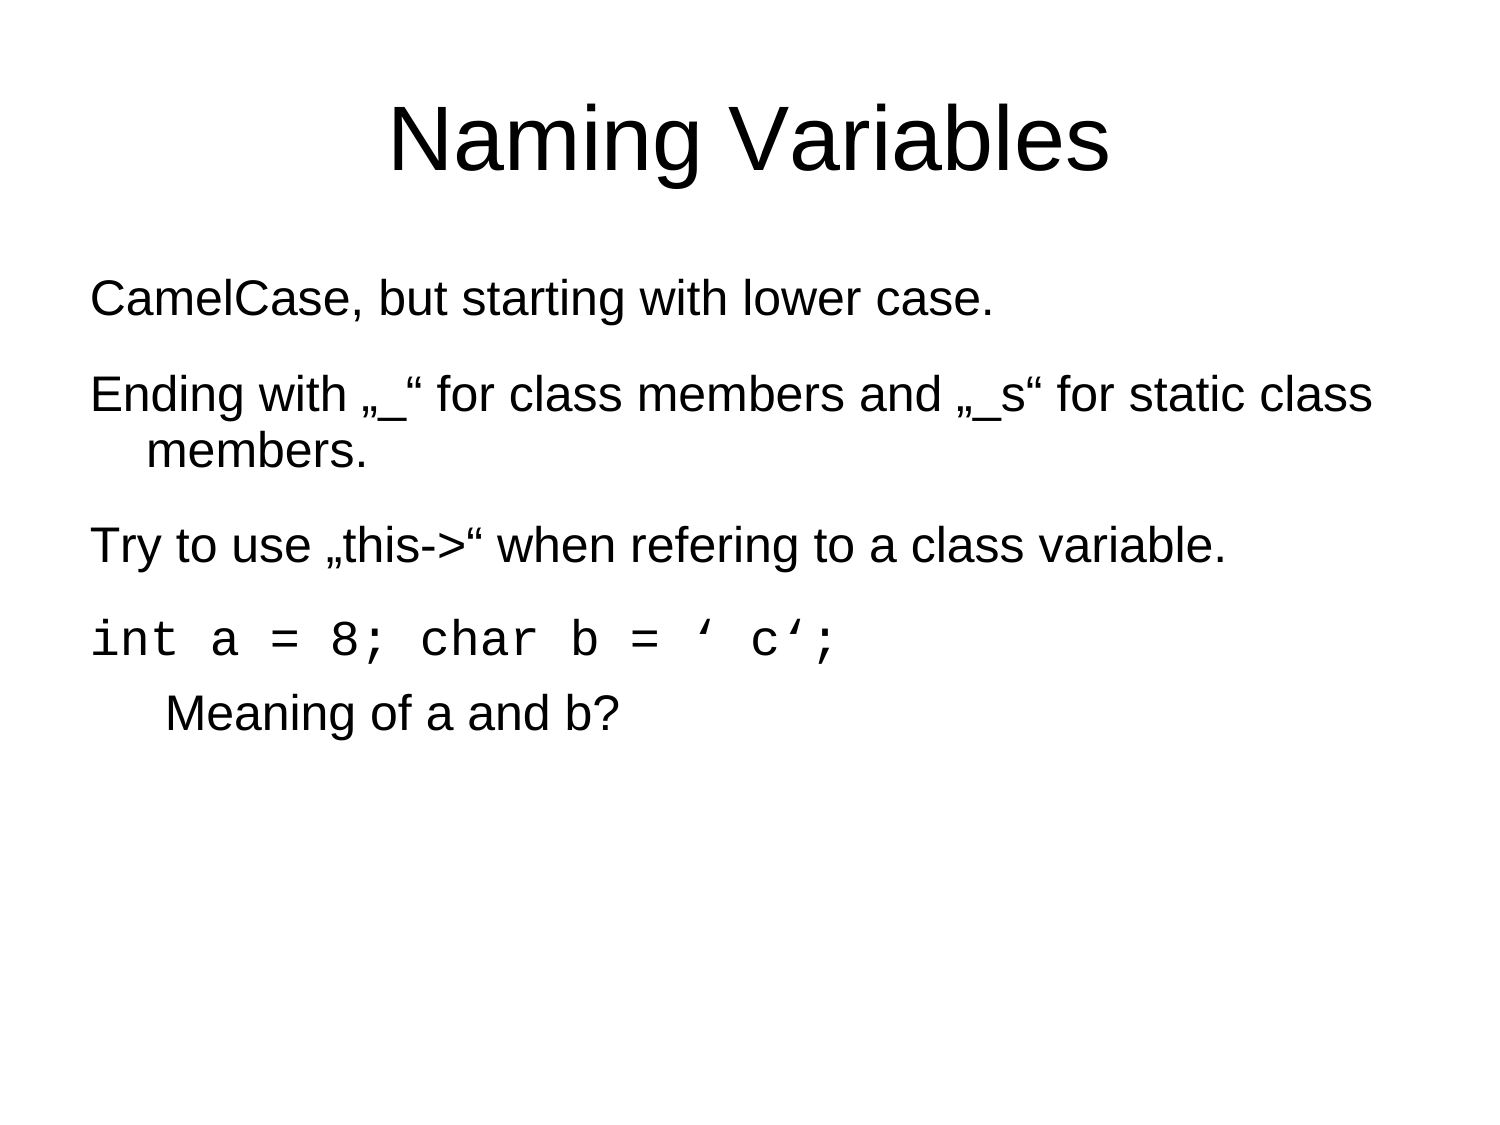

# Naming Variables
CamelCase, but starting with lower case.
Ending with „_“ for class members and „_s“ for static class members.
Try to use „this->“ when refering to a class variable.
int a = 8; char b = ‘ c‘;
Meaning of a and b?